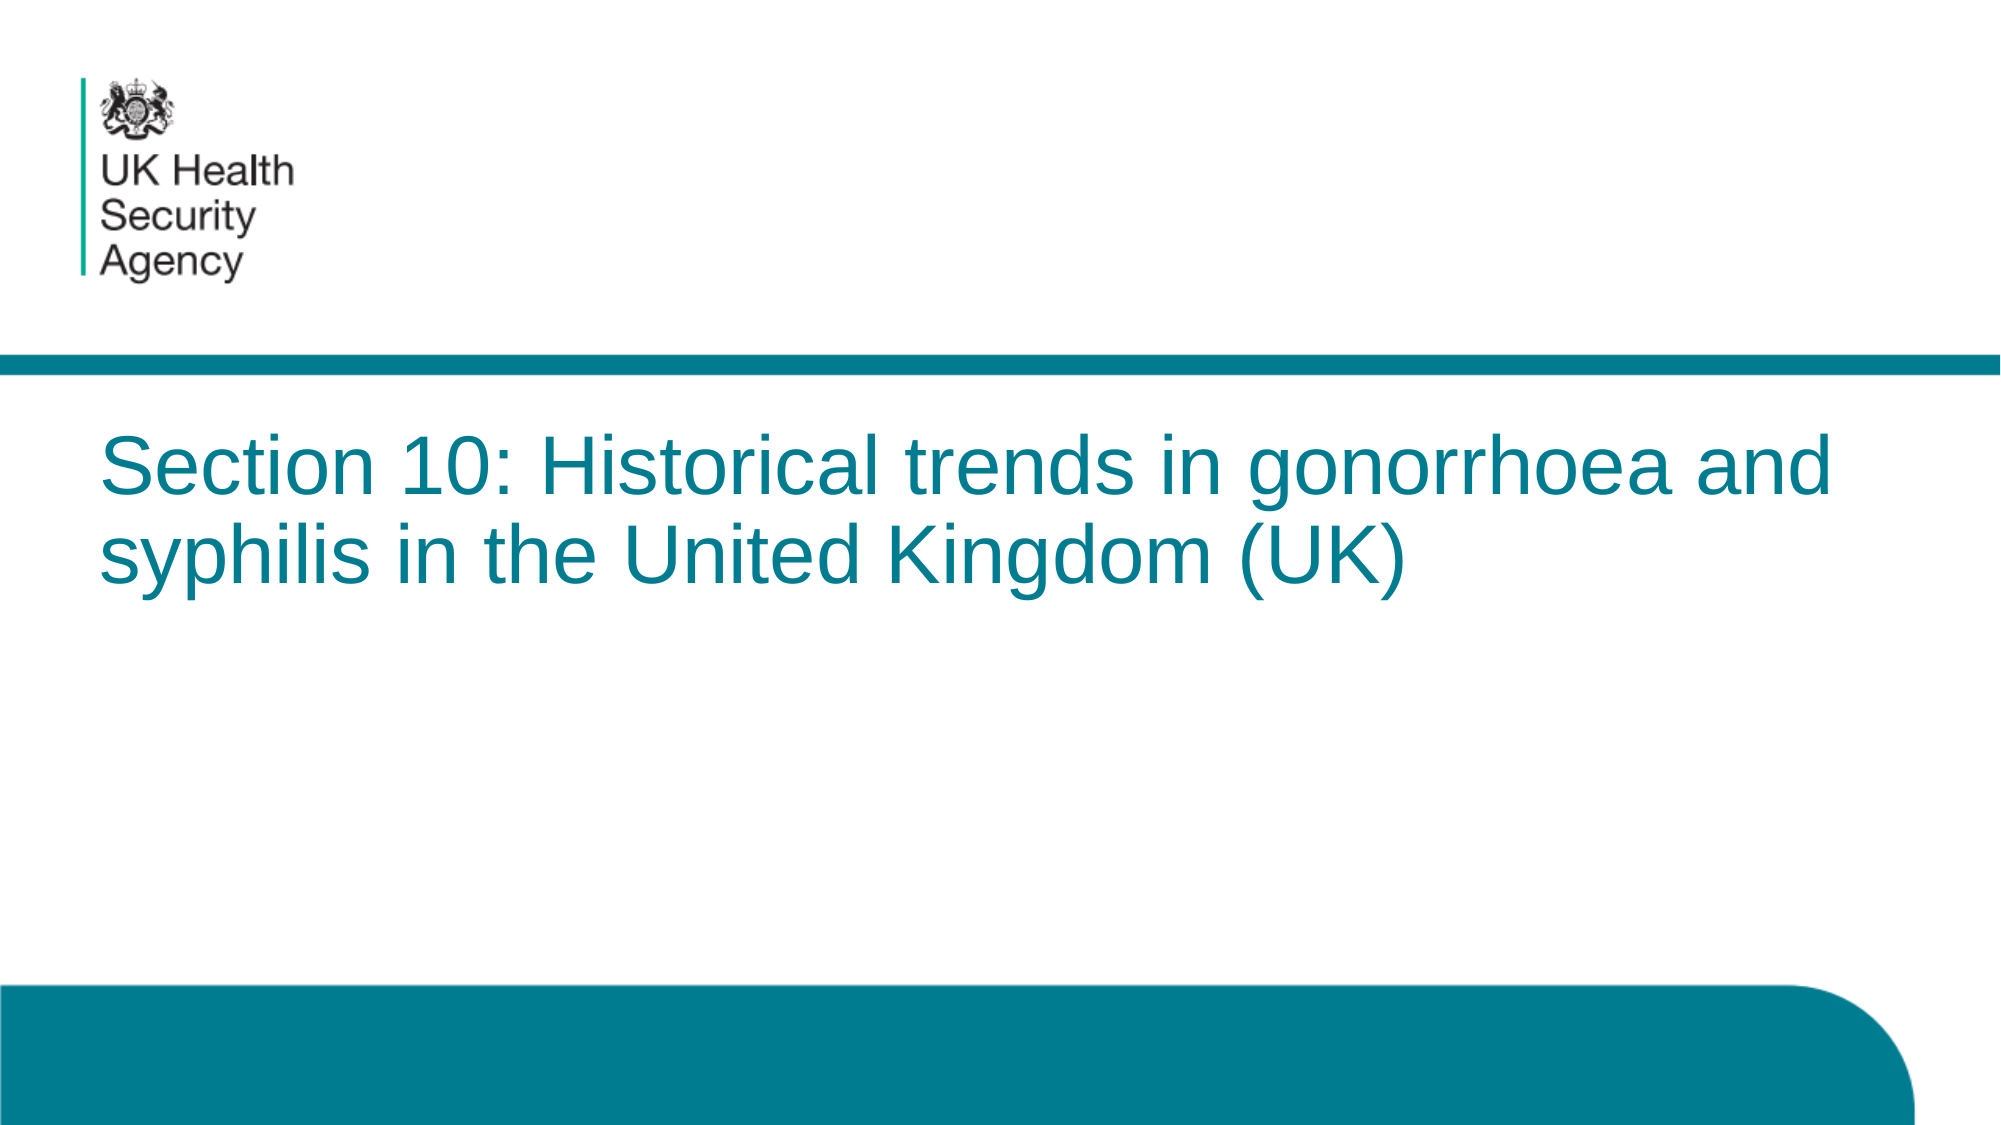

# Section 10: Historical trends in gonorrhoea and syphilis in the United Kingdom (UK)